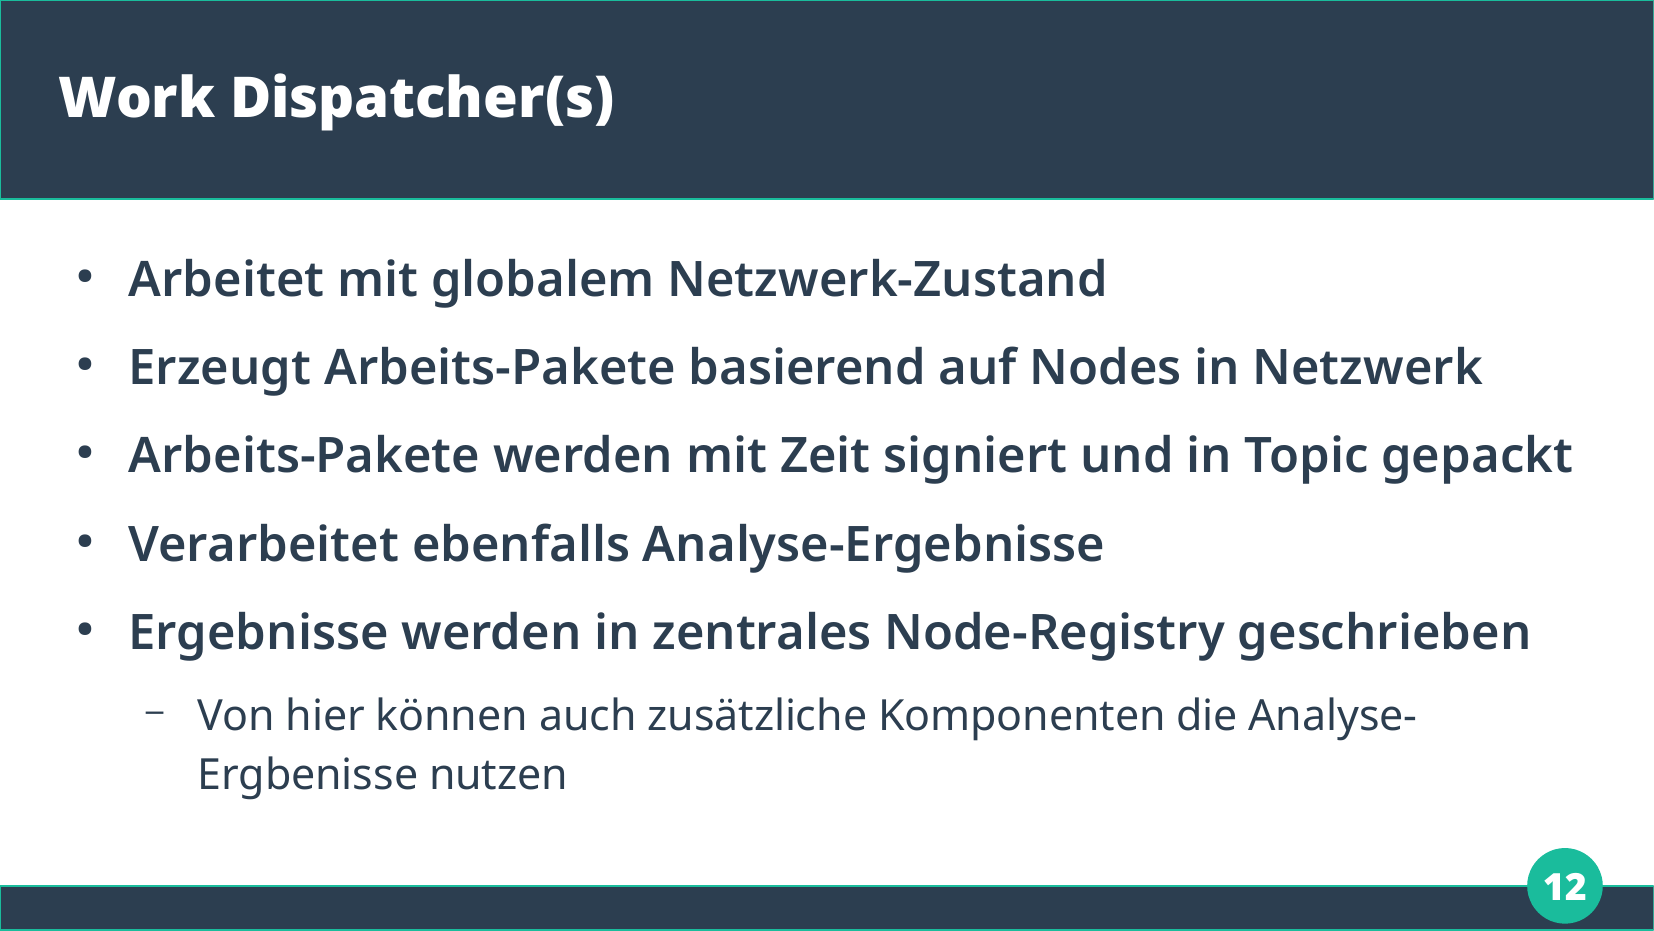

# Work Dispatcher(s)
Arbeitet mit globalem Netzwerk-Zustand
Erzeugt Arbeits-Pakete basierend auf Nodes in Netzwerk
Arbeits-Pakete werden mit Zeit signiert und in Topic gepackt
Verarbeitet ebenfalls Analyse-Ergebnisse
Ergebnisse werden in zentrales Node-Registry geschrieben
Von hier können auch zusätzliche Komponenten die Analyse-Ergbenisse nutzen
12